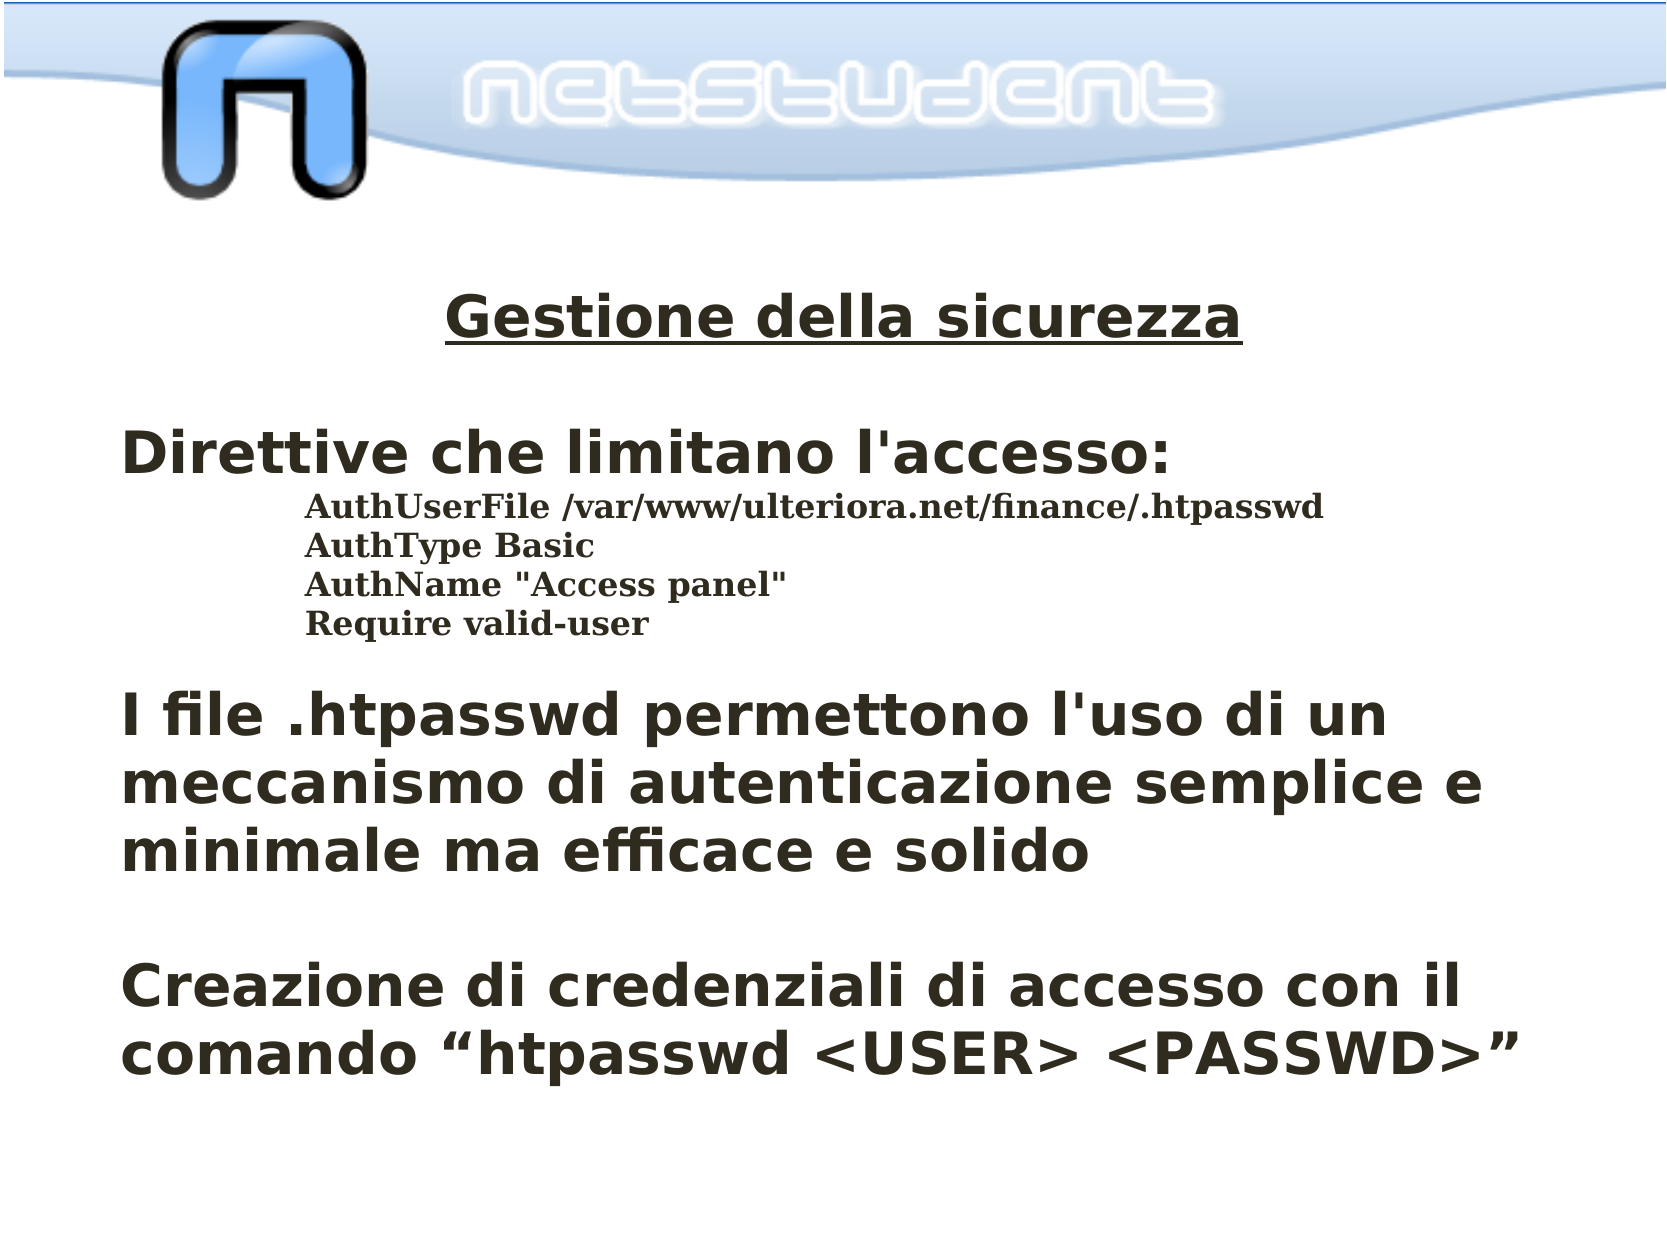

Gestione della sicurezza
Direttive che limitano l'accesso:
 AuthUserFile /var/www/ulteriora.net/finance/.htpasswd
 AuthType Basic
 AuthName "Access panel"
 Require valid-user
I file .htpasswd permettono l'uso di un meccanismo di autenticazione semplice e minimale ma efficace e solido
Creazione di credenziali di accesso con il comando “htpasswd <USER> <PASSWD>”